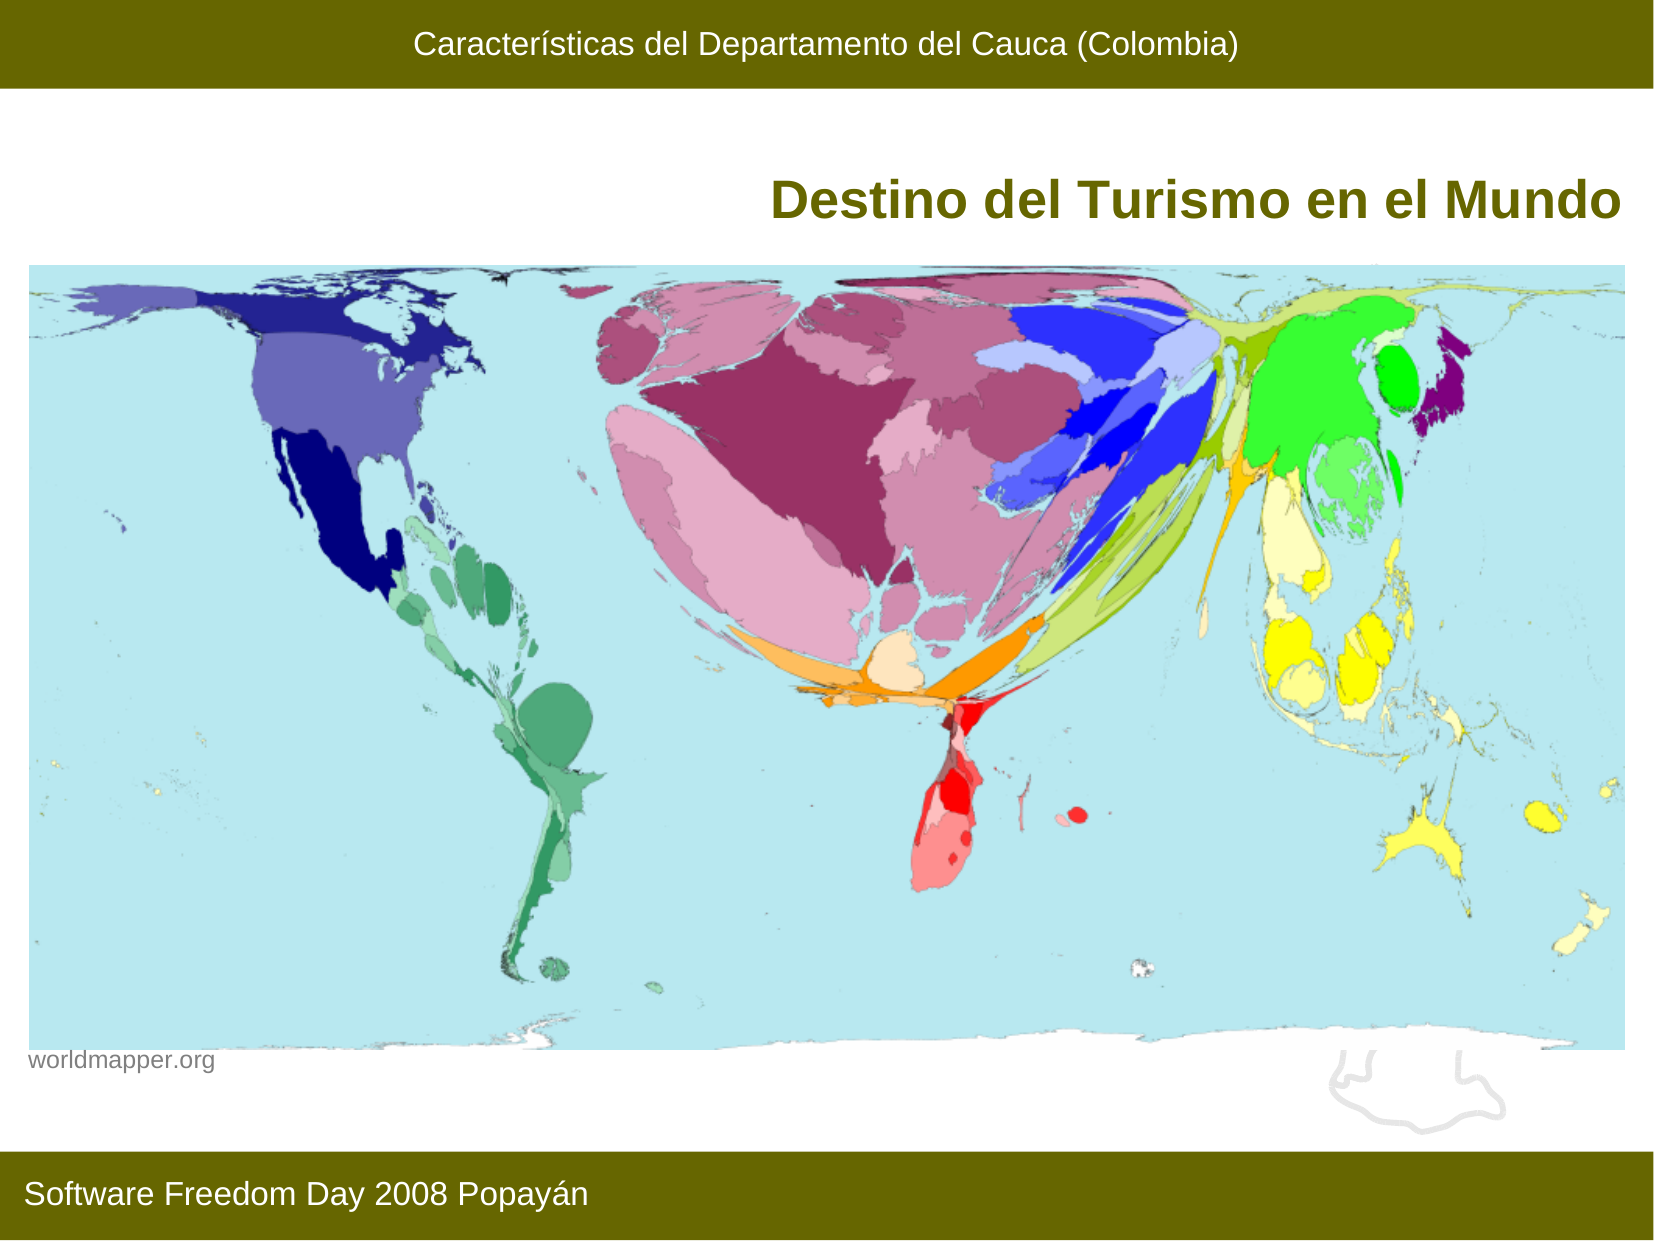

# Destino del Turismo en el Mundo
worldmapper.org